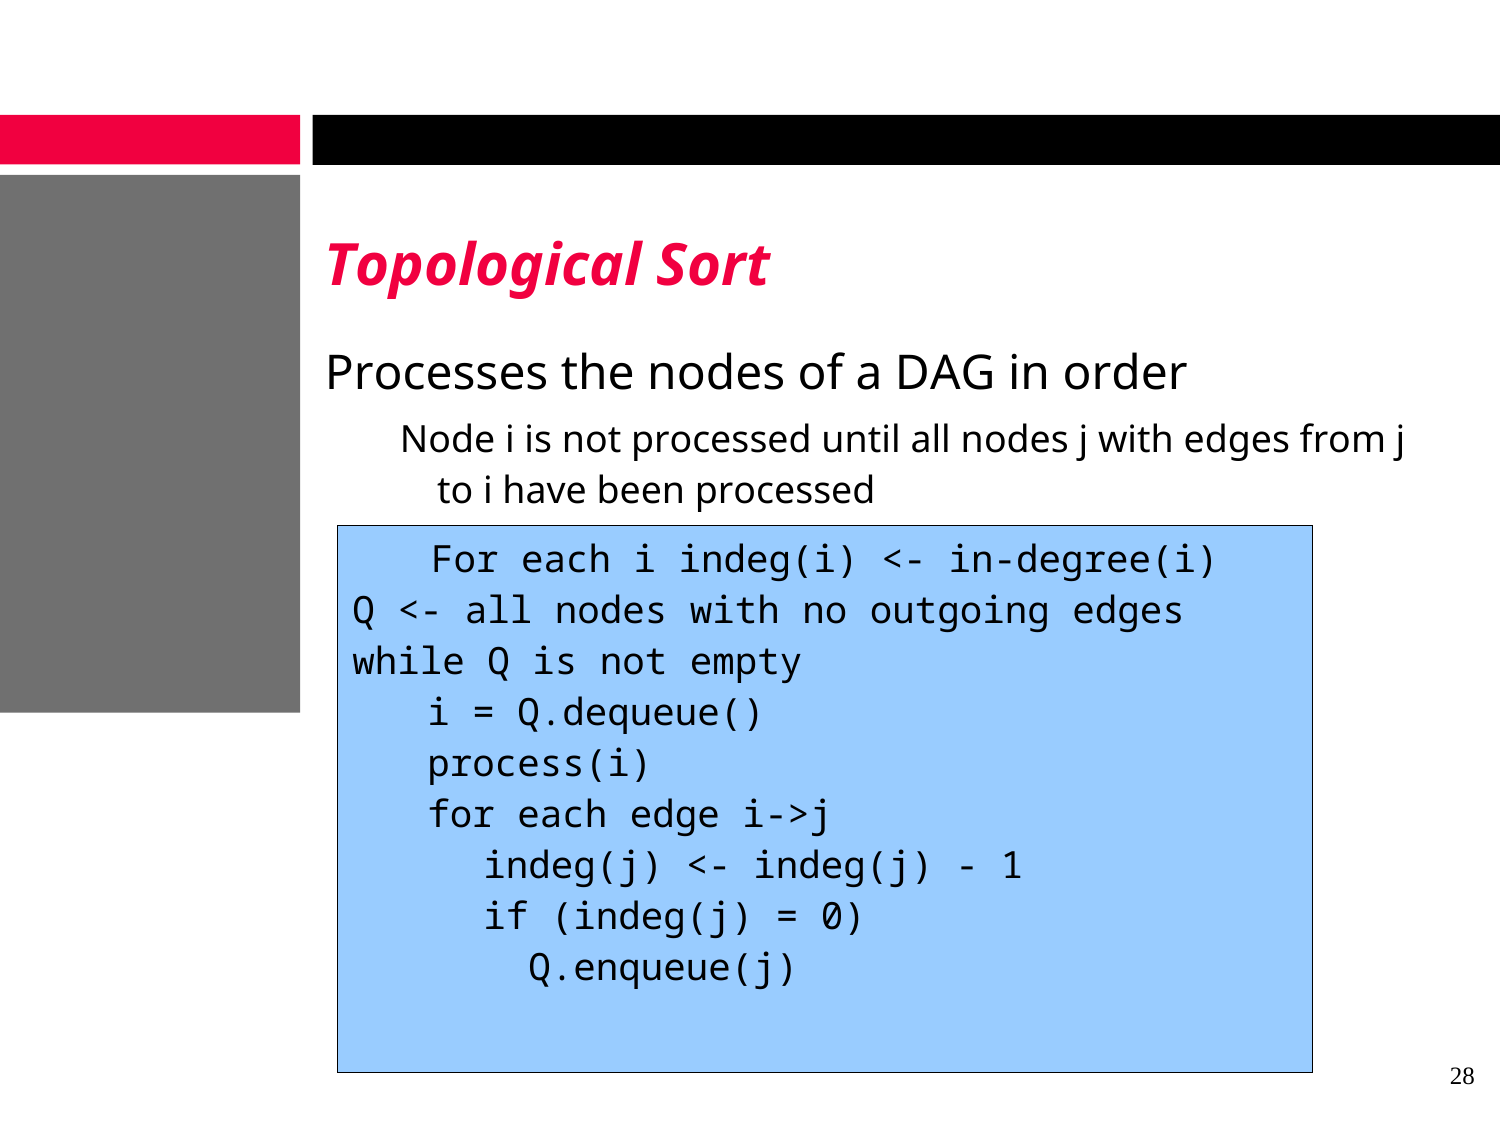

# Topological Sort
Processes the nodes of a DAG in order
Node i is not processed until all nodes j with edges from j to i have been processed
For each i indeg(i) <- in-degree(i)
Q <- all nodes with no outgoing edges
while Q is not empty
i = Q.dequeue()
process(i)
for each edge i->j
indeg(j) <- indeg(j) - 1
if (indeg(j) = 0)
 Q.enqueue(j)
28